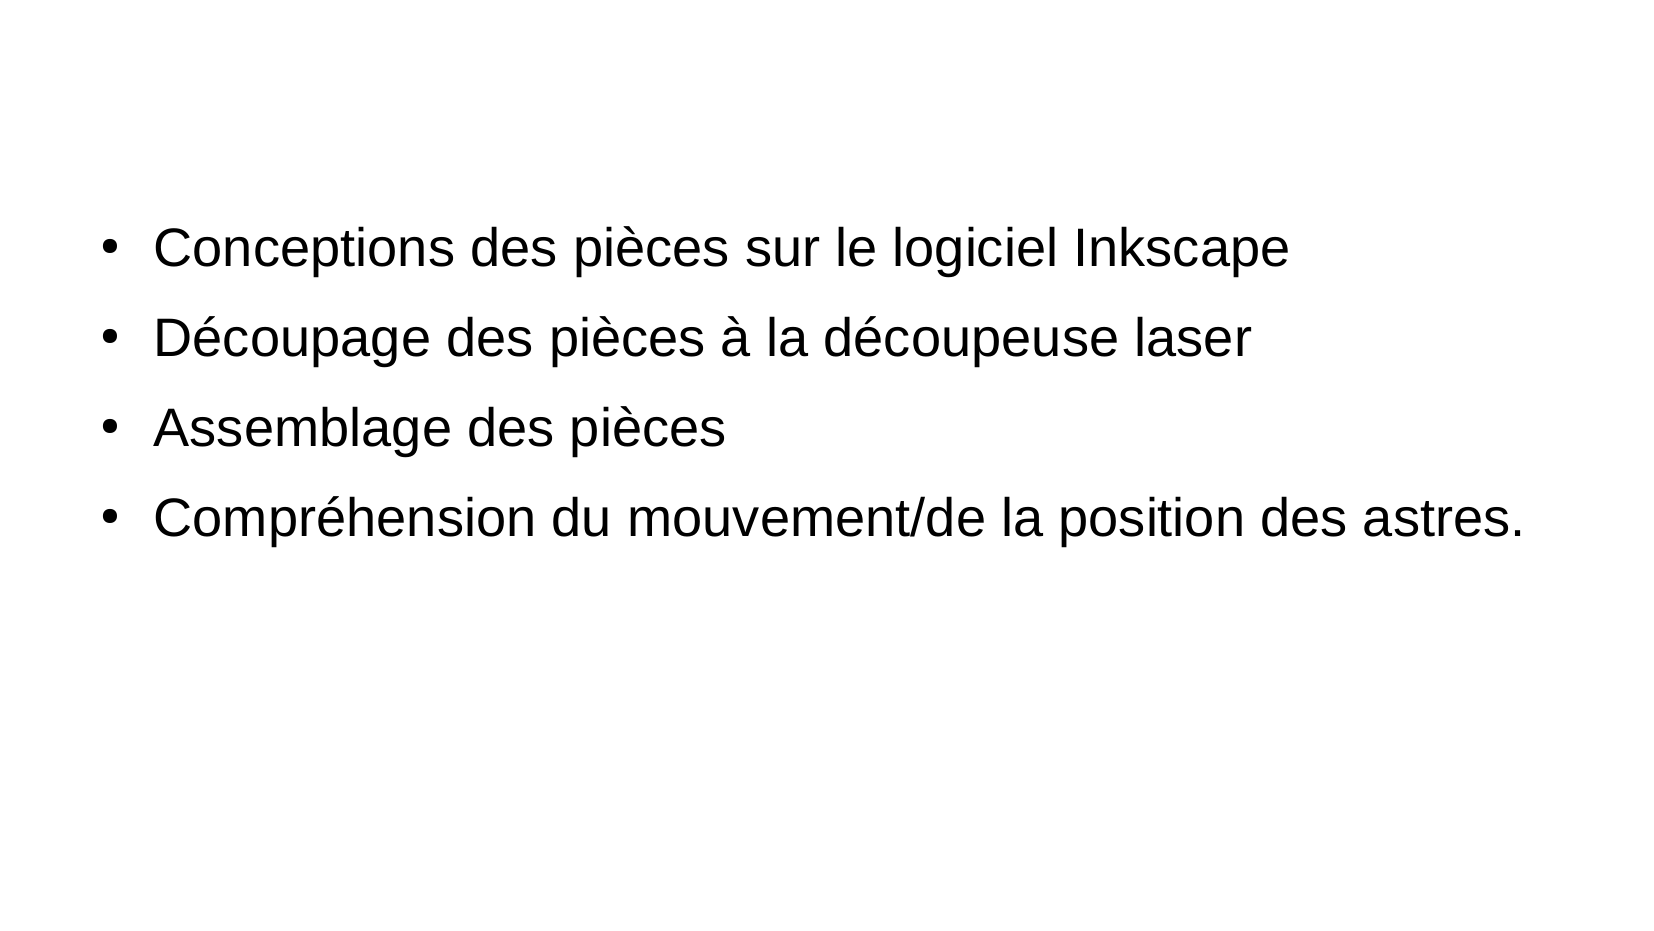

# Conceptions des pièces sur le logiciel Inkscape
Découpage des pièces à la découpeuse laser
Assemblage des pièces
Compréhension du mouvement/de la position des astres.